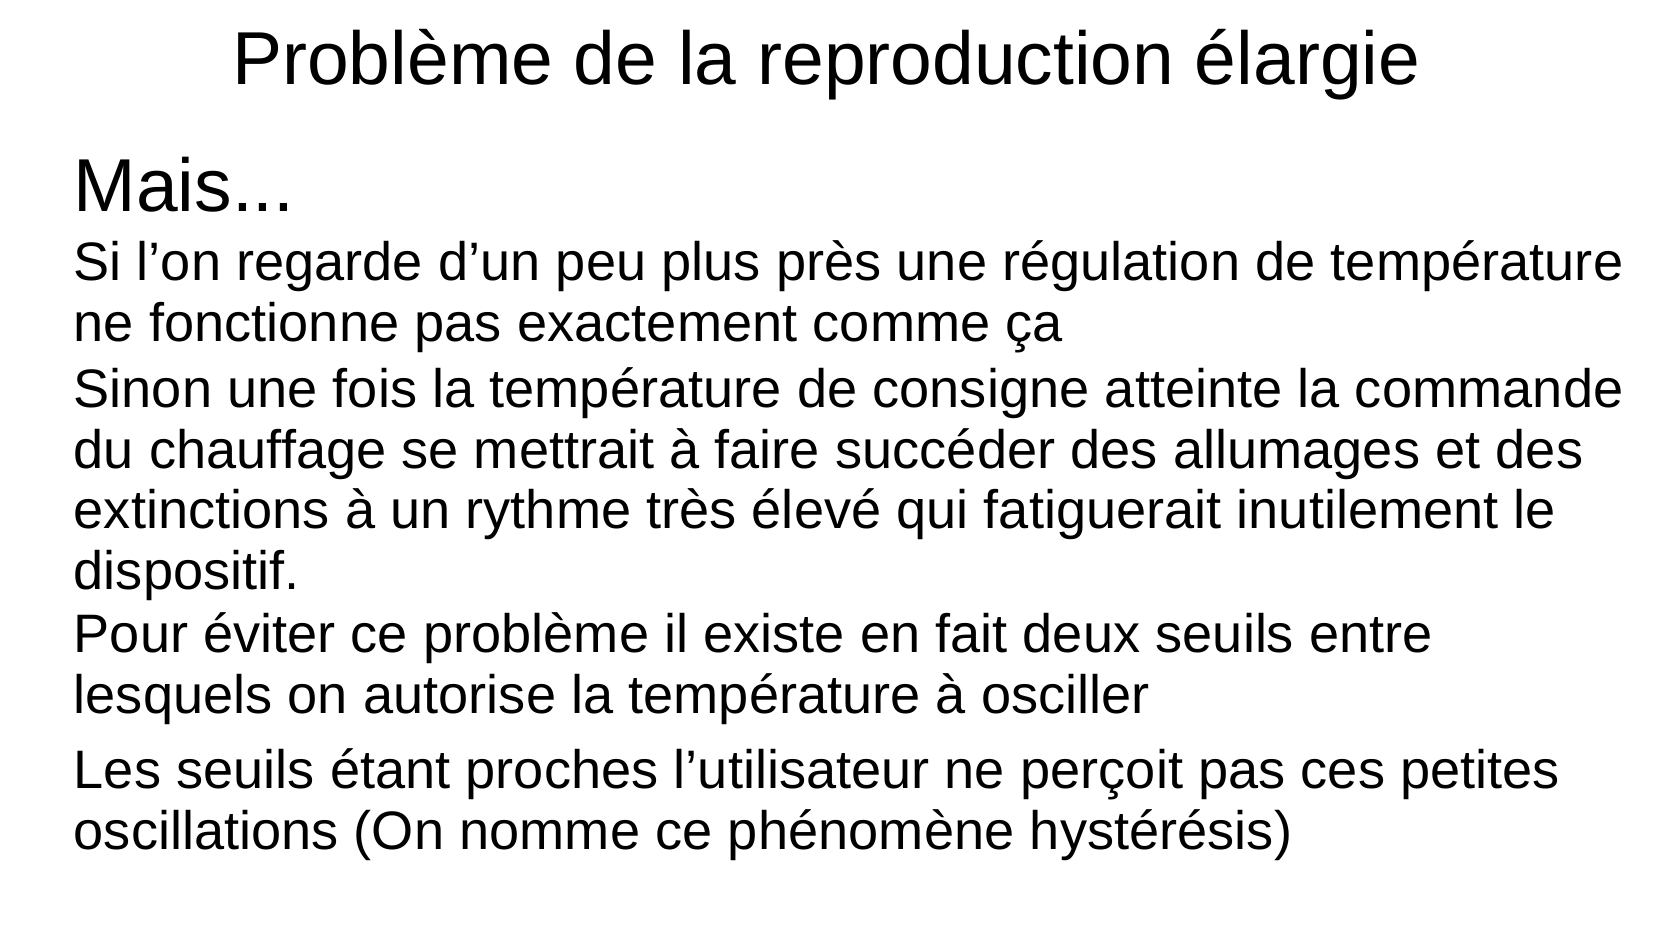

# Problème de la reproduction élargie
Mais...
Si l’on regarde d’un peu plus près une régulation de température ne fonctionne pas exactement comme ça
Sinon une fois la température de consigne atteinte la commande du chauffage se mettrait à faire succéder des allumages et des extinctions à un rythme très élevé qui fatiguerait inutilement le dispositif.
Pour éviter ce problème il existe en fait deux seuils entre lesquels on autorise la température à osciller
Les seuils étant proches l’utilisateur ne perçoit pas ces petites oscillations (On nomme ce phénomène hystérésis)